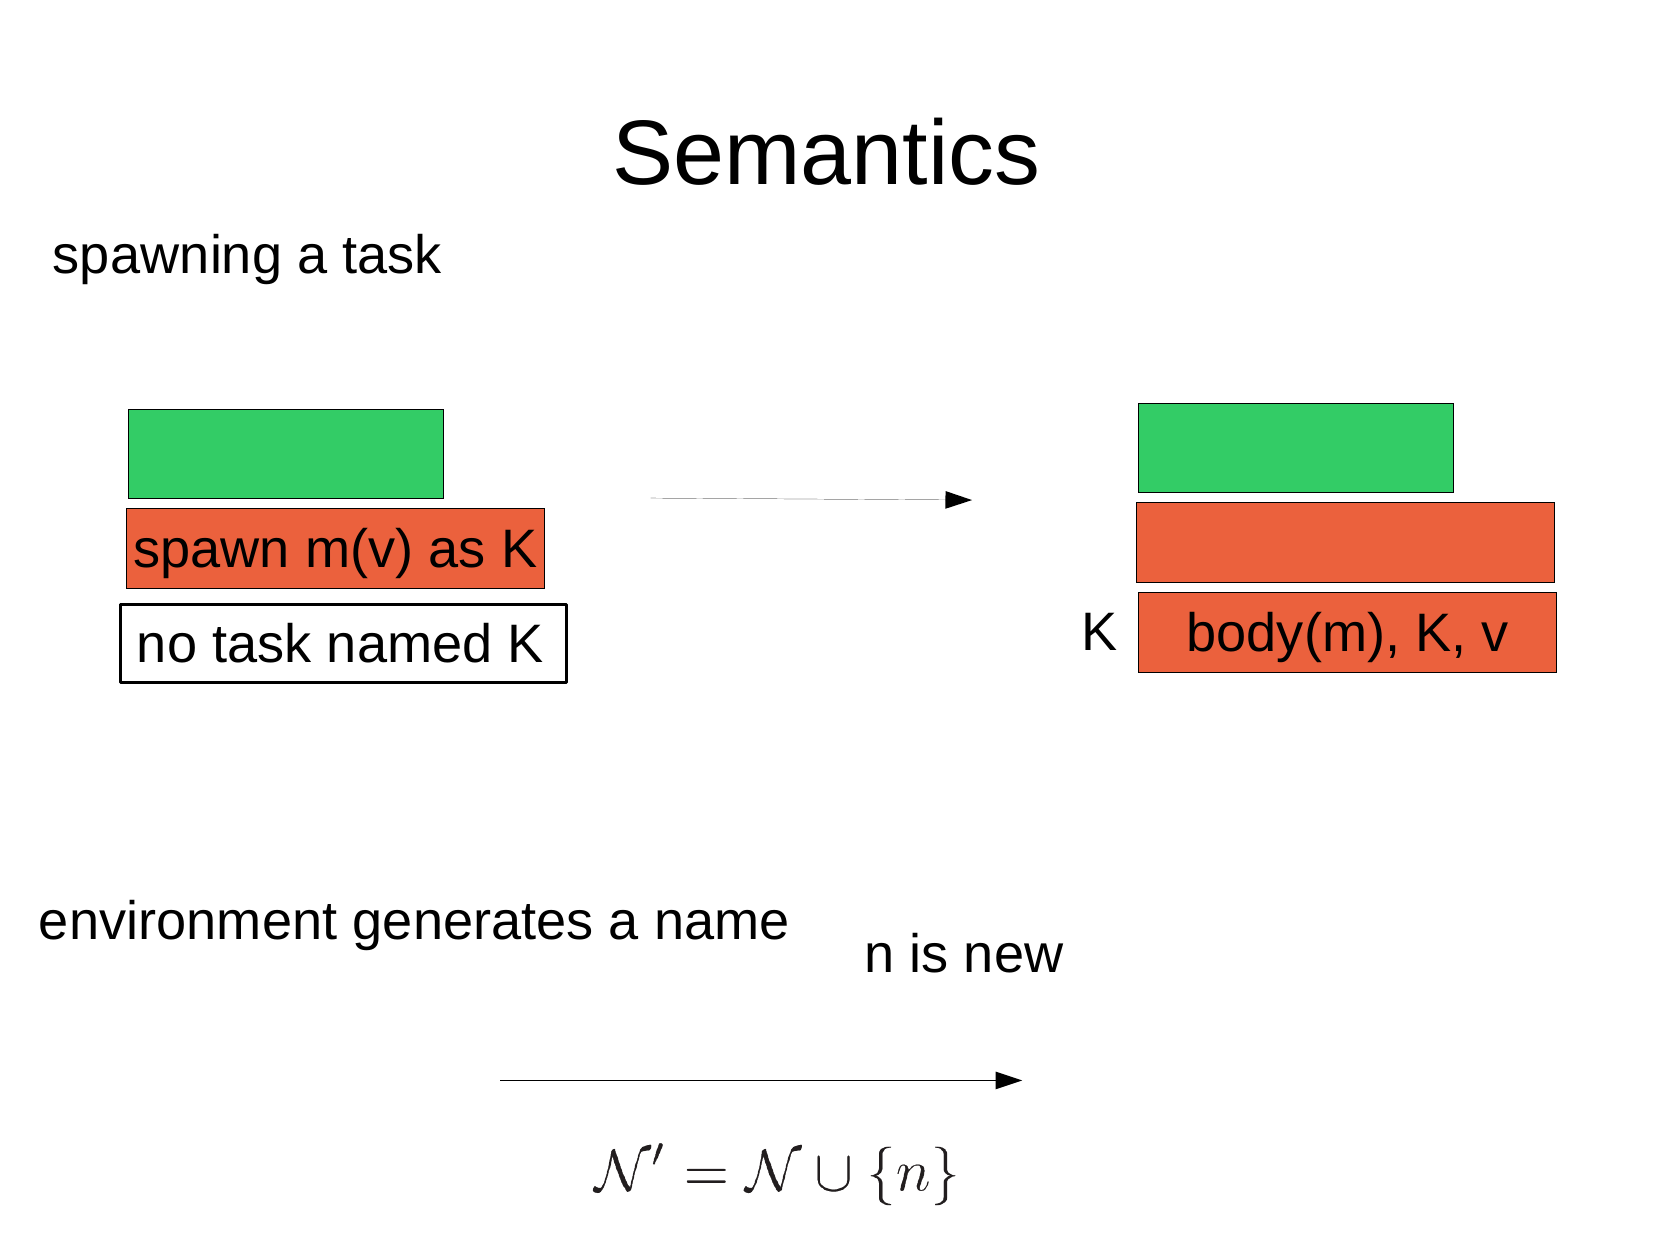

# Semantics
spawning a task
spawn m(v) as K
body(m), K, v
K
no task named K
environment generates a name
n is new